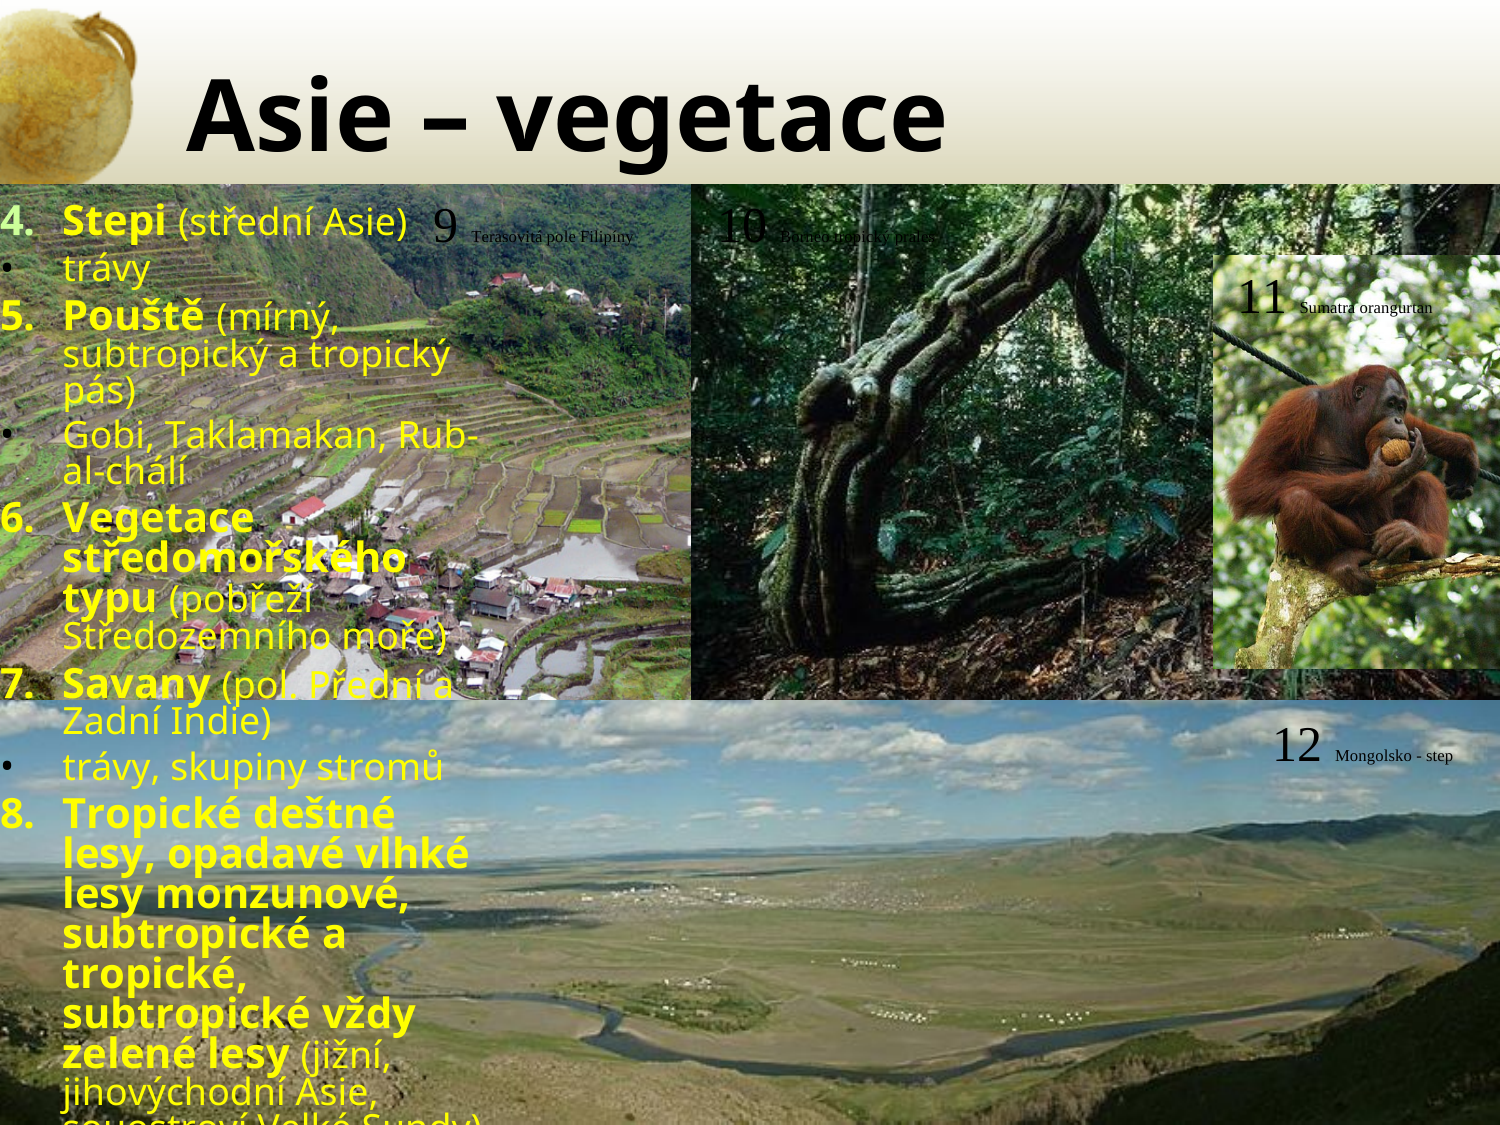

# Asie – vegetace
9 Terasovitá pole Filipíny
10 Borneo tropický prales
4.	Stepi (střední Asie)
trávy
5.	Pouště (mírný, subtropický a tropický pás)
Gobi, Taklamakan, Rub-al-chálí
6.	Vegetace středomořského typu (pobřeží Středozemního moře)
7.	Savany (pol. Přední a Zadní Indie)
trávy, skupiny stromů
8.	Tropické deštné lesy, opadavé vlhké lesy monzunové, subtropické a tropické, subtropické vždy zelené lesy (jižní, jihovýchodní Asie, souostroví Velké Sundy)
11 Sumatra orangurtan
12 Mongolsko - step